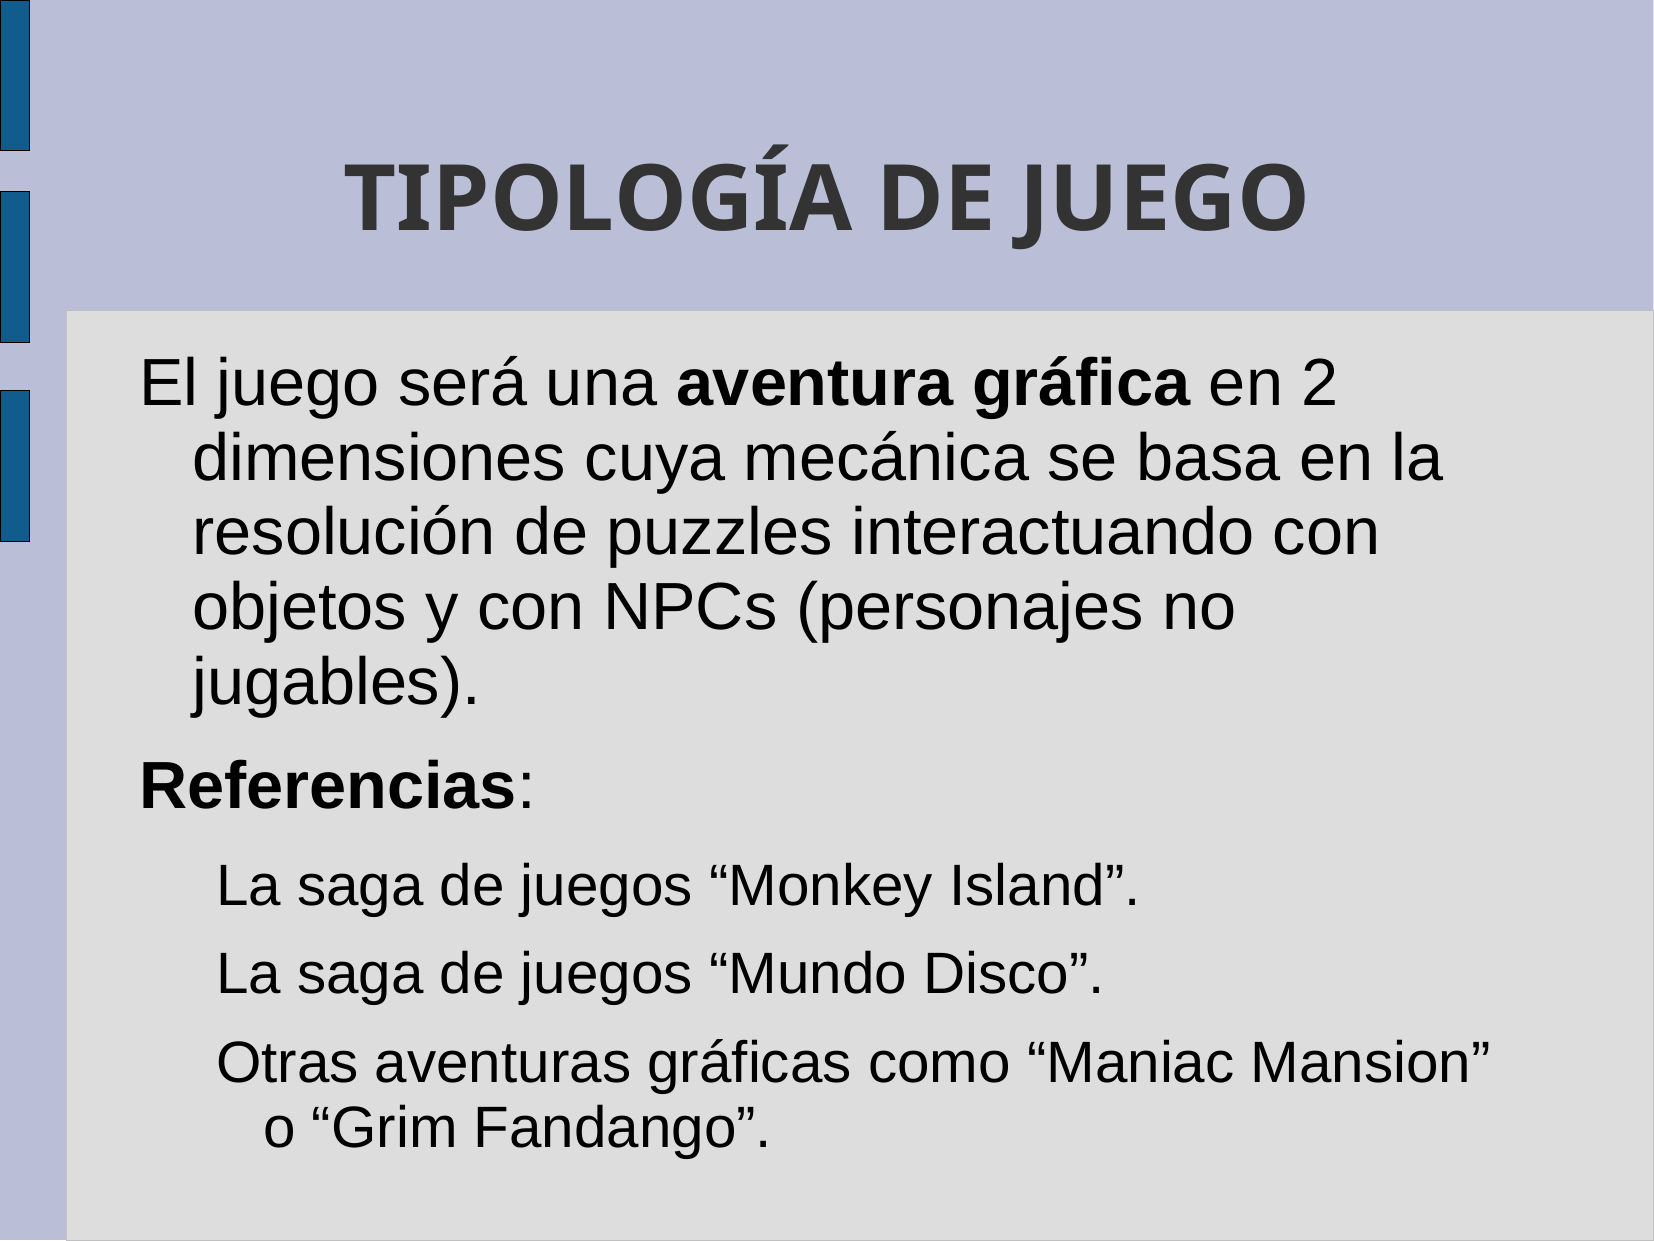

# TIPOLOGÍA DE JUEGO
El juego será una aventura gráfica en 2 dimensiones cuya mecánica se basa en la resolución de puzzles interactuando con objetos y con NPCs (personajes no jugables).
Referencias:
La saga de juegos “Monkey Island”.
La saga de juegos “Mundo Disco”.
Otras aventuras gráficas como “Maniac Mansion” o “Grim Fandango”.